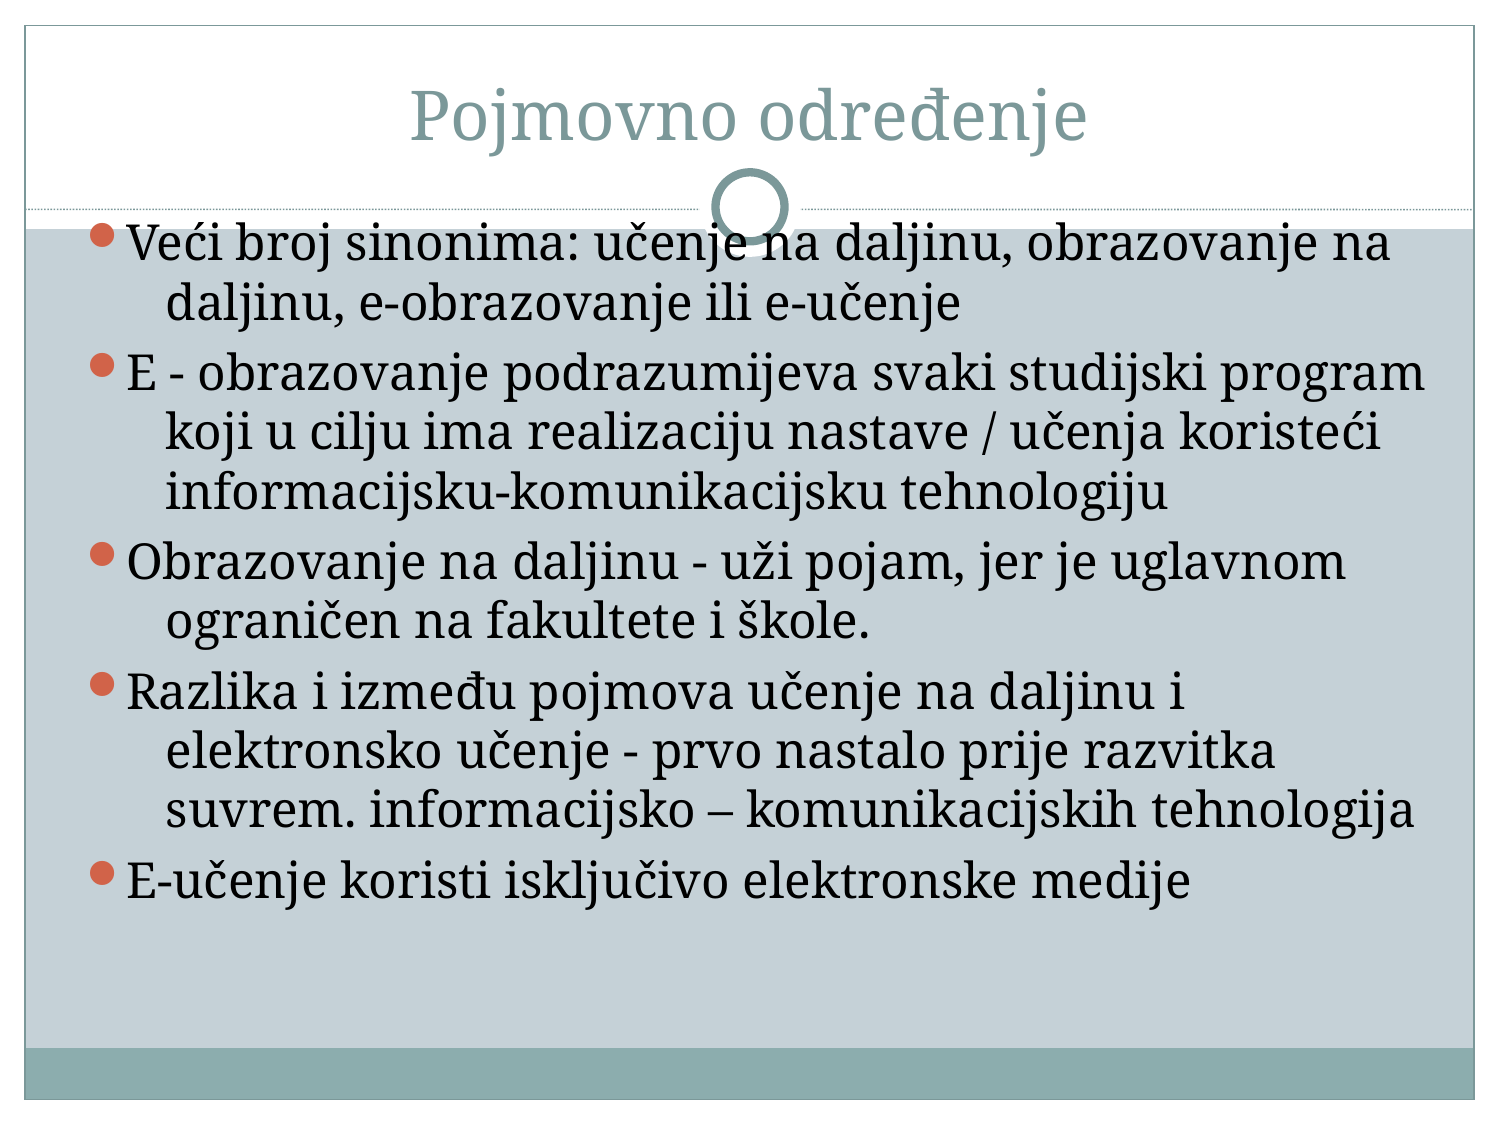

# Pojmovno određenje
Veći broj sinonima: učenje na daljinu, obrazovanje na daljinu, e-obrazovanje ili e-učenje
E - obrazovanje podrazumijeva svaki studijski program koji u cilju ima realizaciju nastave / učenja koristeći informacijsku-komunikacijsku tehnologiju
Obrazovanje na daljinu - uži pojam, jer je uglavnom ograničen na fakultete i škole.
Razlika i između pojmova učenje na daljinu i elektronsko učenje - prvo nastalo prije razvitka suvrem. informacijsko – komunikacijskih tehnologija
E-učenje koristi isključivo elektronske medije